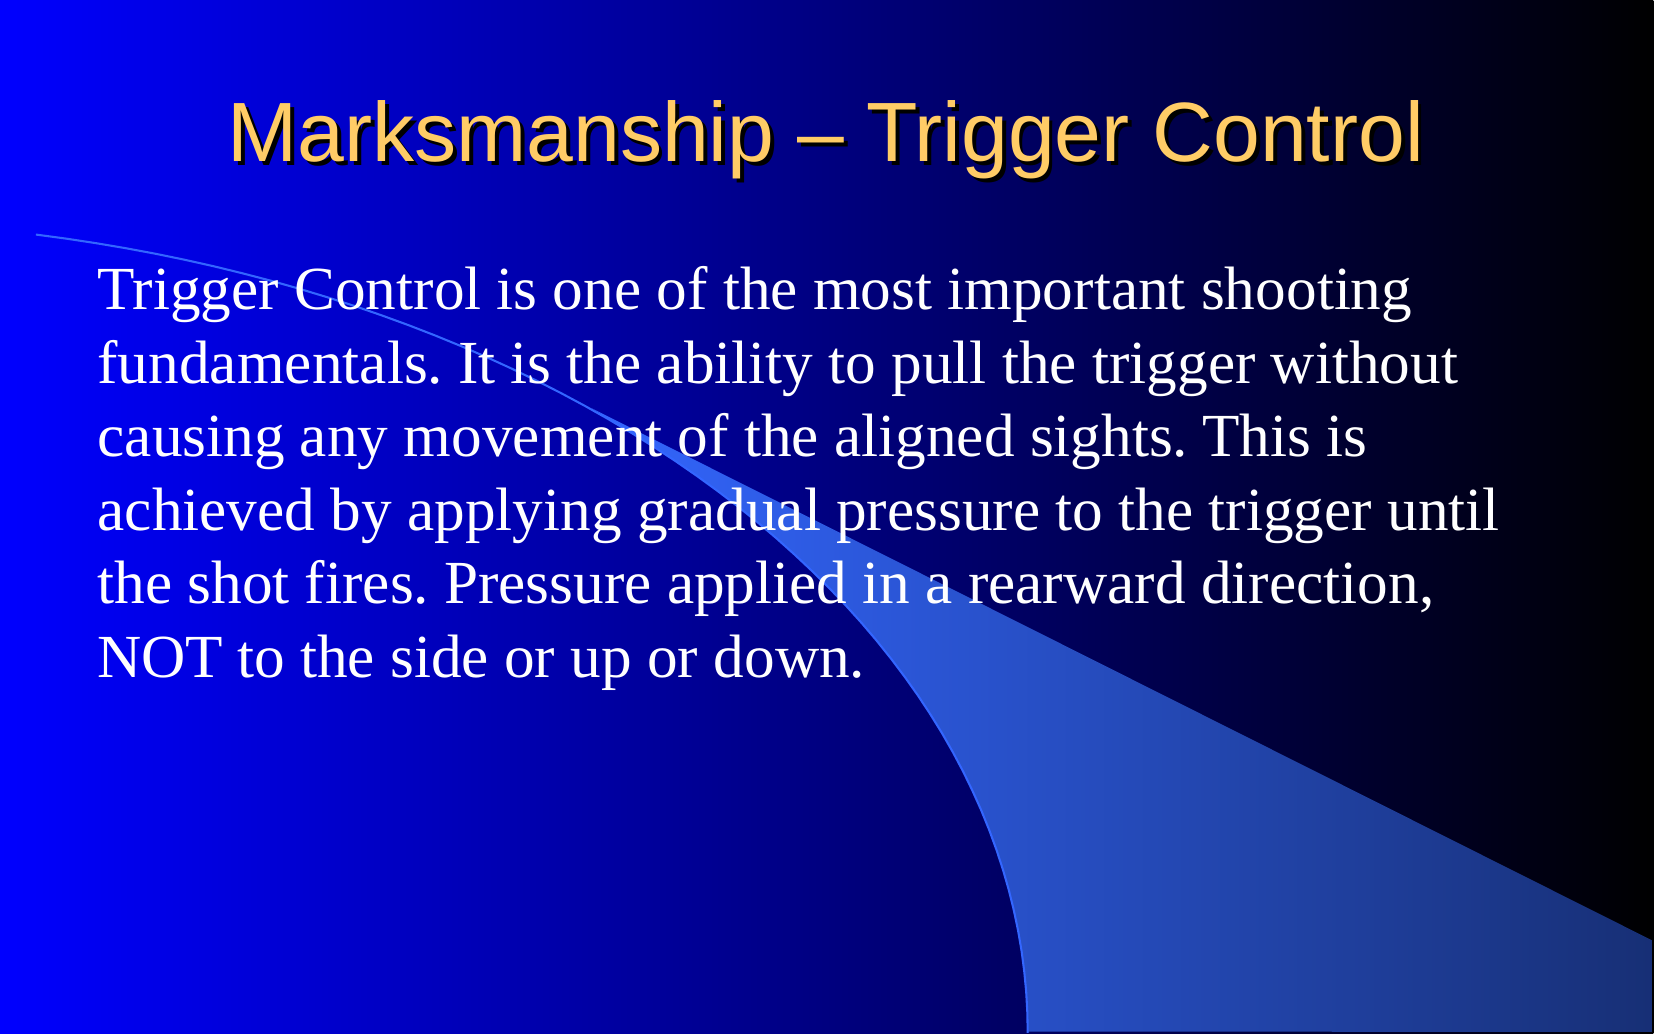

# Marksmanship – Trigger Control
Trigger Control is one of the most important shooting fundamentals. It is the ability to pull the trigger without causing any movement of the aligned sights. This is achieved by applying gradual pressure to the trigger until the shot fires. Pressure applied in a rearward direction, NOT to the side or up or down.